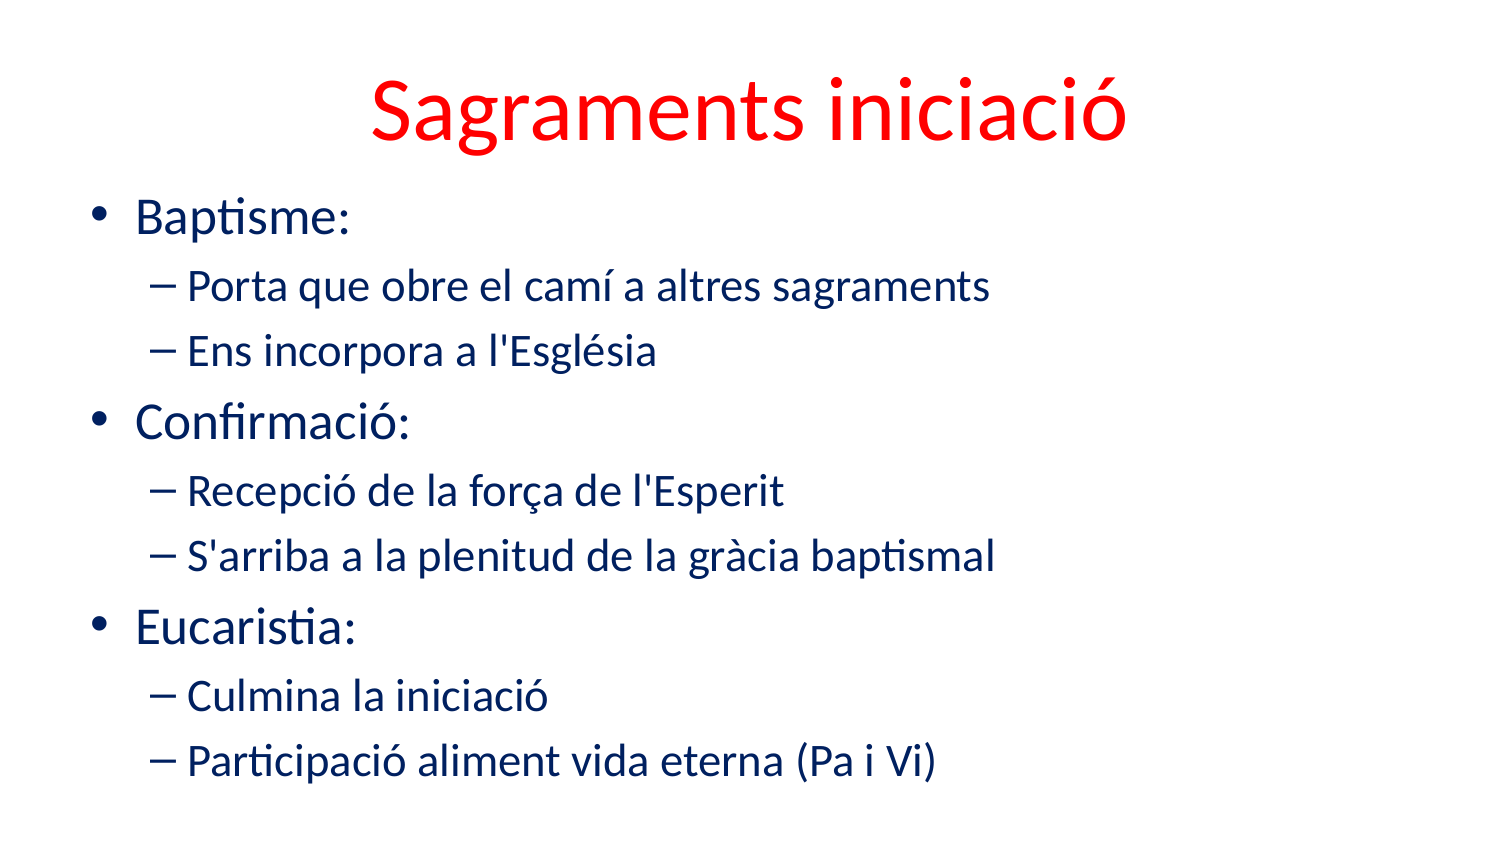

# Sagraments iniciació
Baptisme:
Porta que obre el camí a altres sagraments
Ens incorpora a l'Església
Confirmació:
Recepció de la força de l'Esperit
S'arriba a la plenitud de la gràcia baptismal
Eucaristia:
Culmina la iniciació
Participació aliment vida eterna (Pa i Vi)